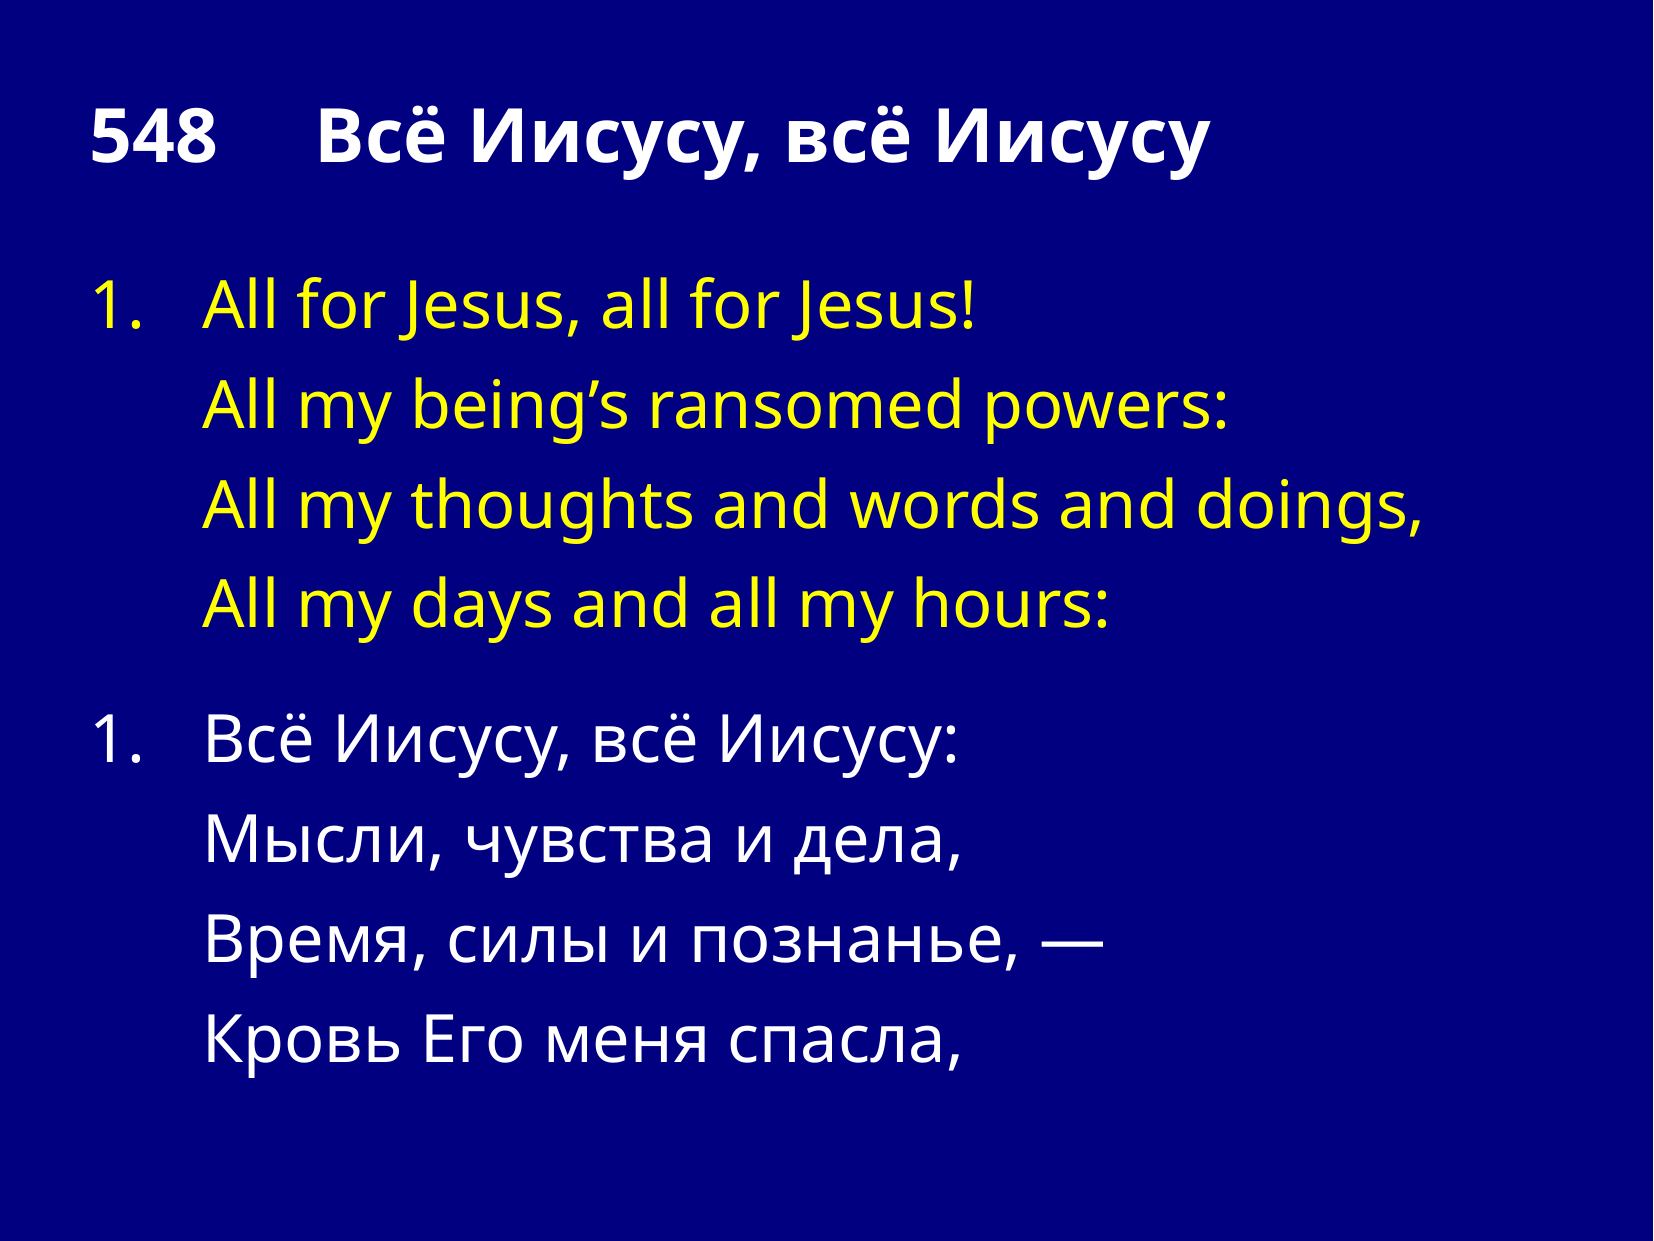

548	Всё Иисусу, всё Иисусу
1.	All for Jesus, all for Jesus!
	All my being’s ransomed powers:
	All my thoughts and words and doings,
	All my days and all my hours:
1.	Всё Иисусу, всё Иисусу:
	Мысли, чувства и дела,
	Время, силы и познанье, —
	Кровь Его меня спасла,